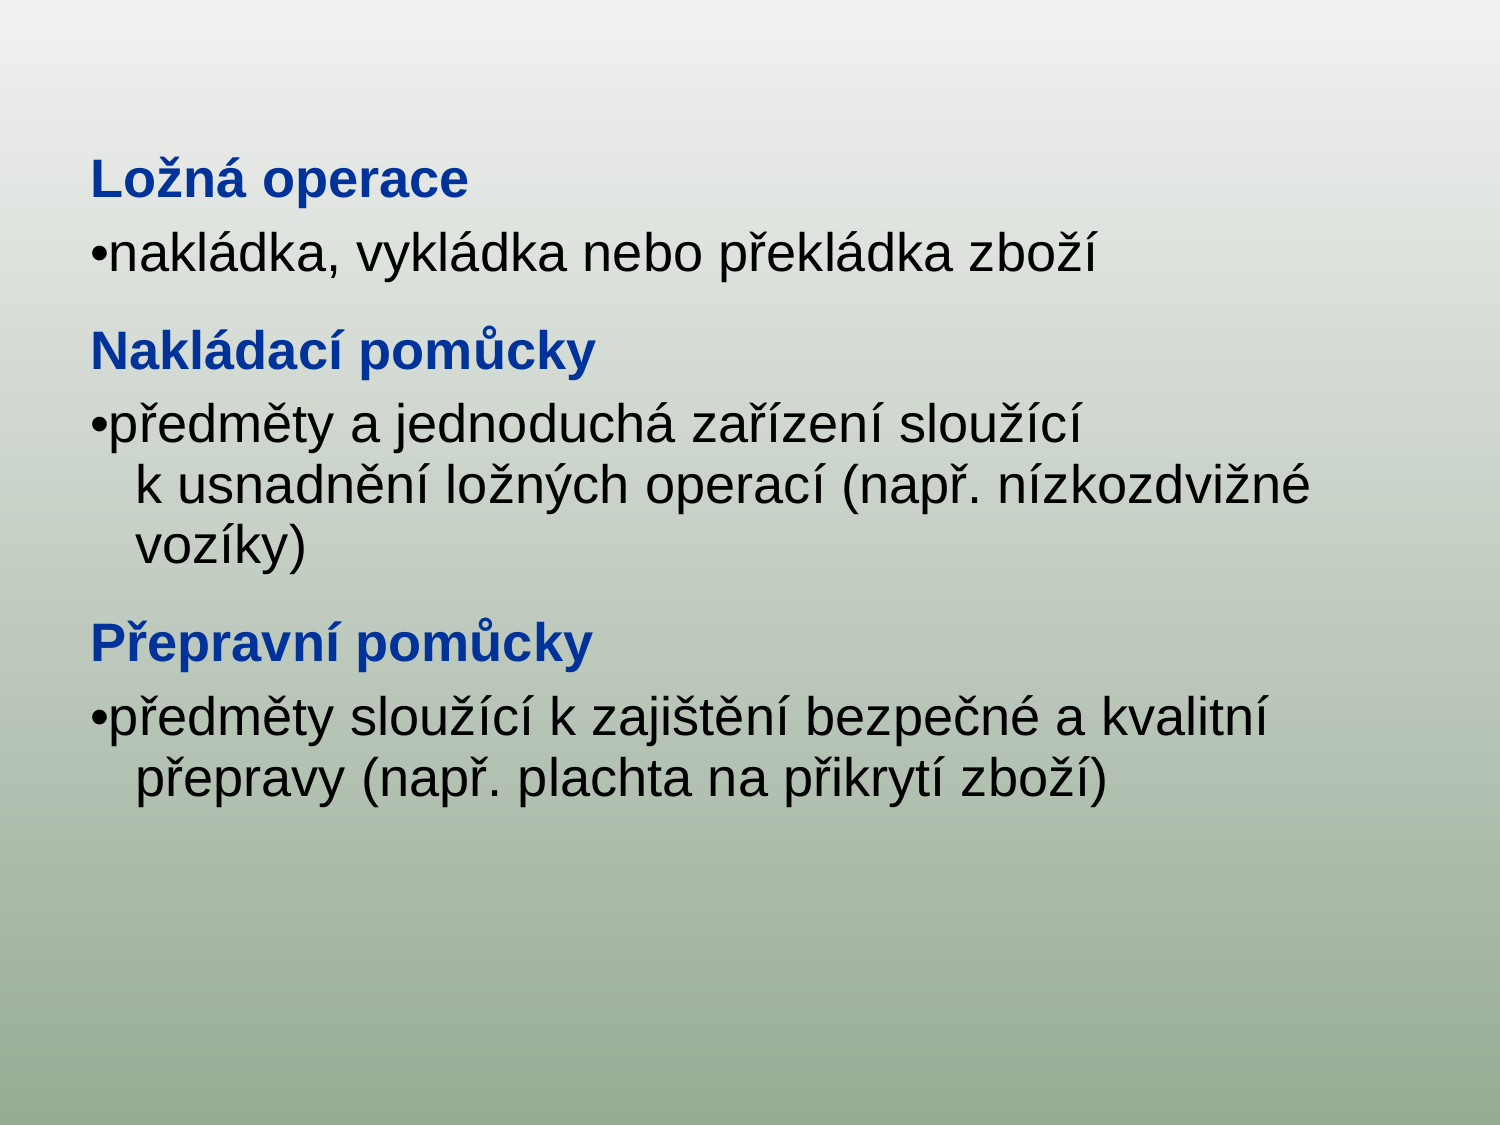

# Ložná operace
nakládka, vykládka nebo překládka zboží
Nakládací pomůcky
předměty a jednoduchá zařízení sloužící
 k usnadnění ložných operací (např. nízkozdvižné
 vozíky)
Přepravní pomůcky
předměty sloužící k zajištění bezpečné a kvalitní
 přepravy (např. plachta na přikrytí zboží)